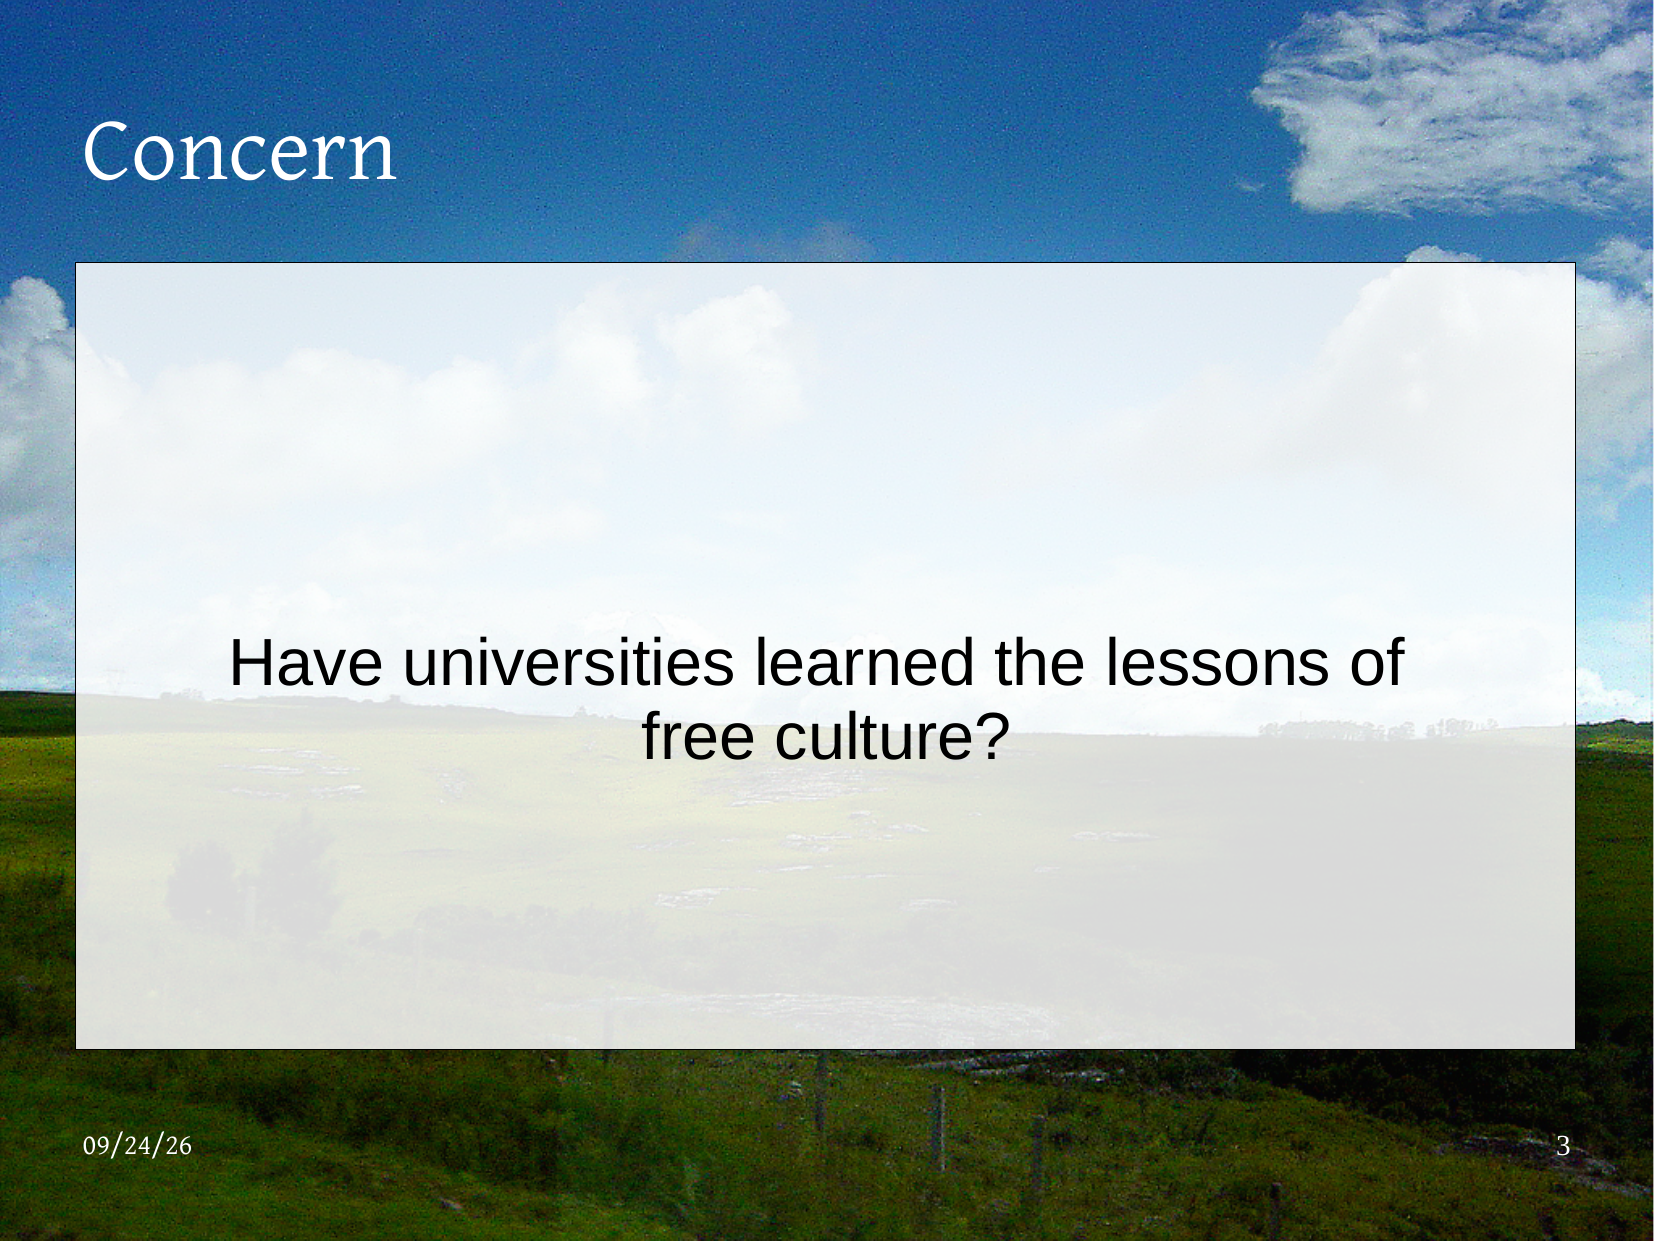

# Concern
Have universities learned the lessons of
free culture?
3